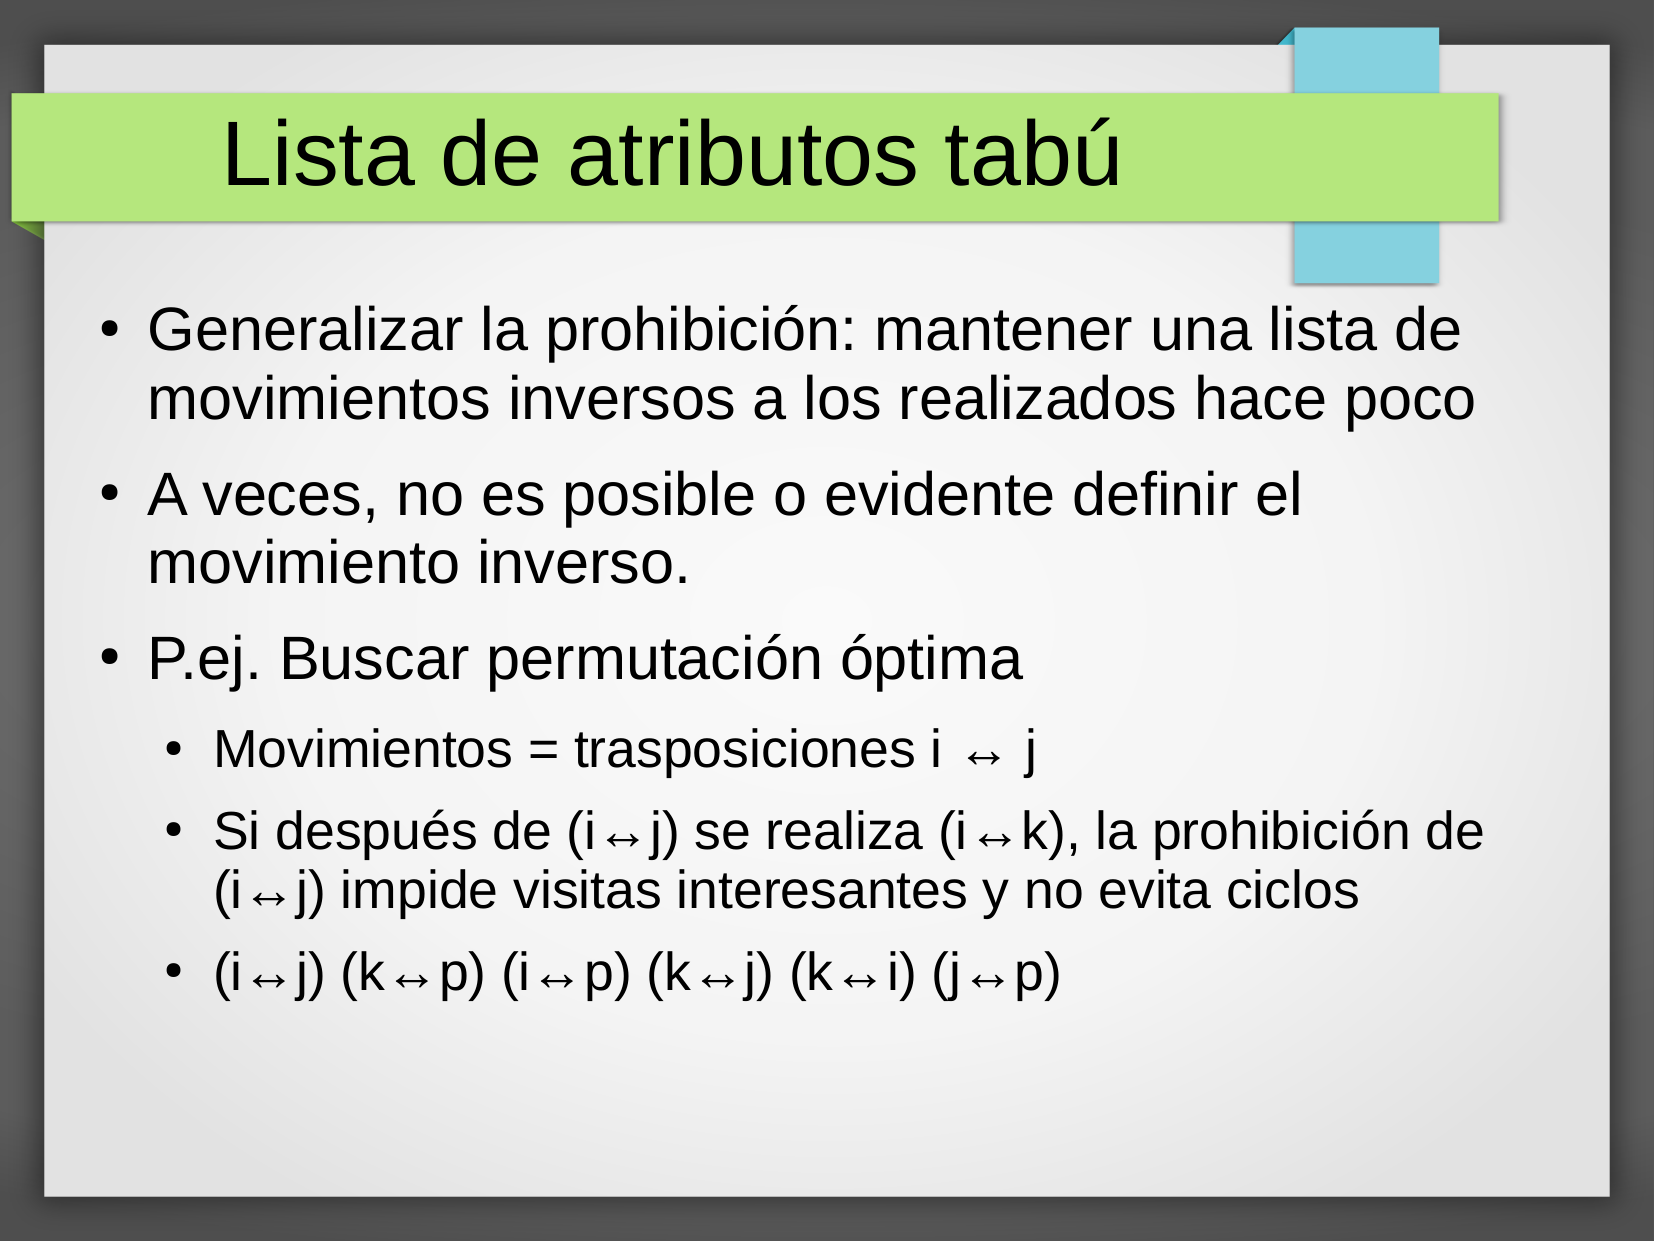

# Lista de atributos tabú
Generalizar la prohibición: mantener una lista de movimientos inversos a los realizados hace poco
A veces, no es posible o evidente definir el movimiento inverso.
P.ej. Buscar permutación óptima
Movimientos = trasposiciones i ↔ j
Si después de (i↔j) se realiza (i↔k), la prohibición de (i↔j) impide visitas interesantes y no evita ciclos
(i↔j) (k↔p) (i↔p) (k↔j) (k↔i) (j↔p)